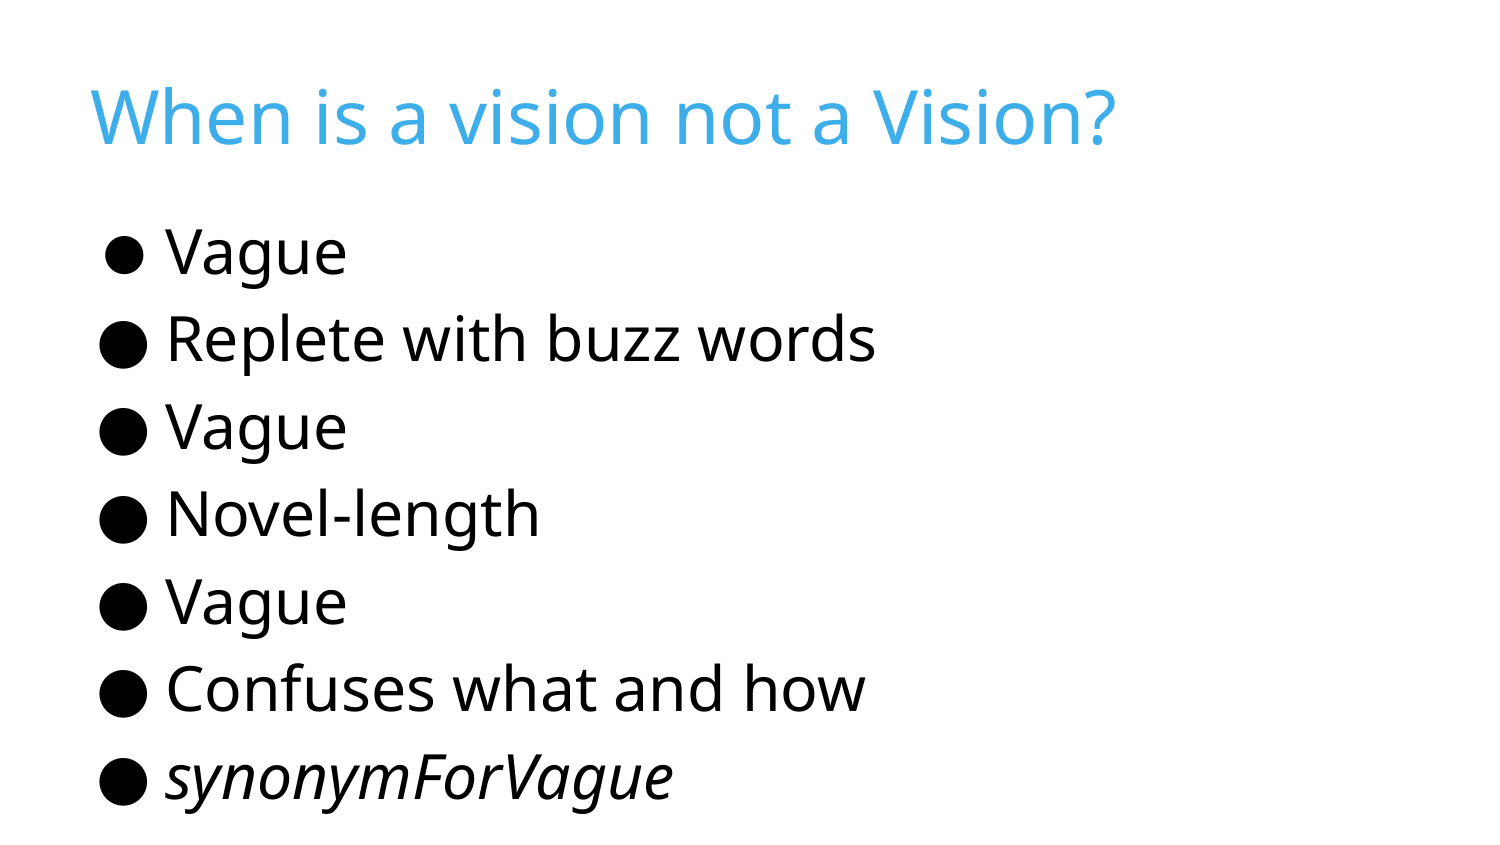

# When is a vision not a Vision?
Vague
Replete with buzz words
Vague
Novel-length
Vague
Confuses what and how
synonymForVague